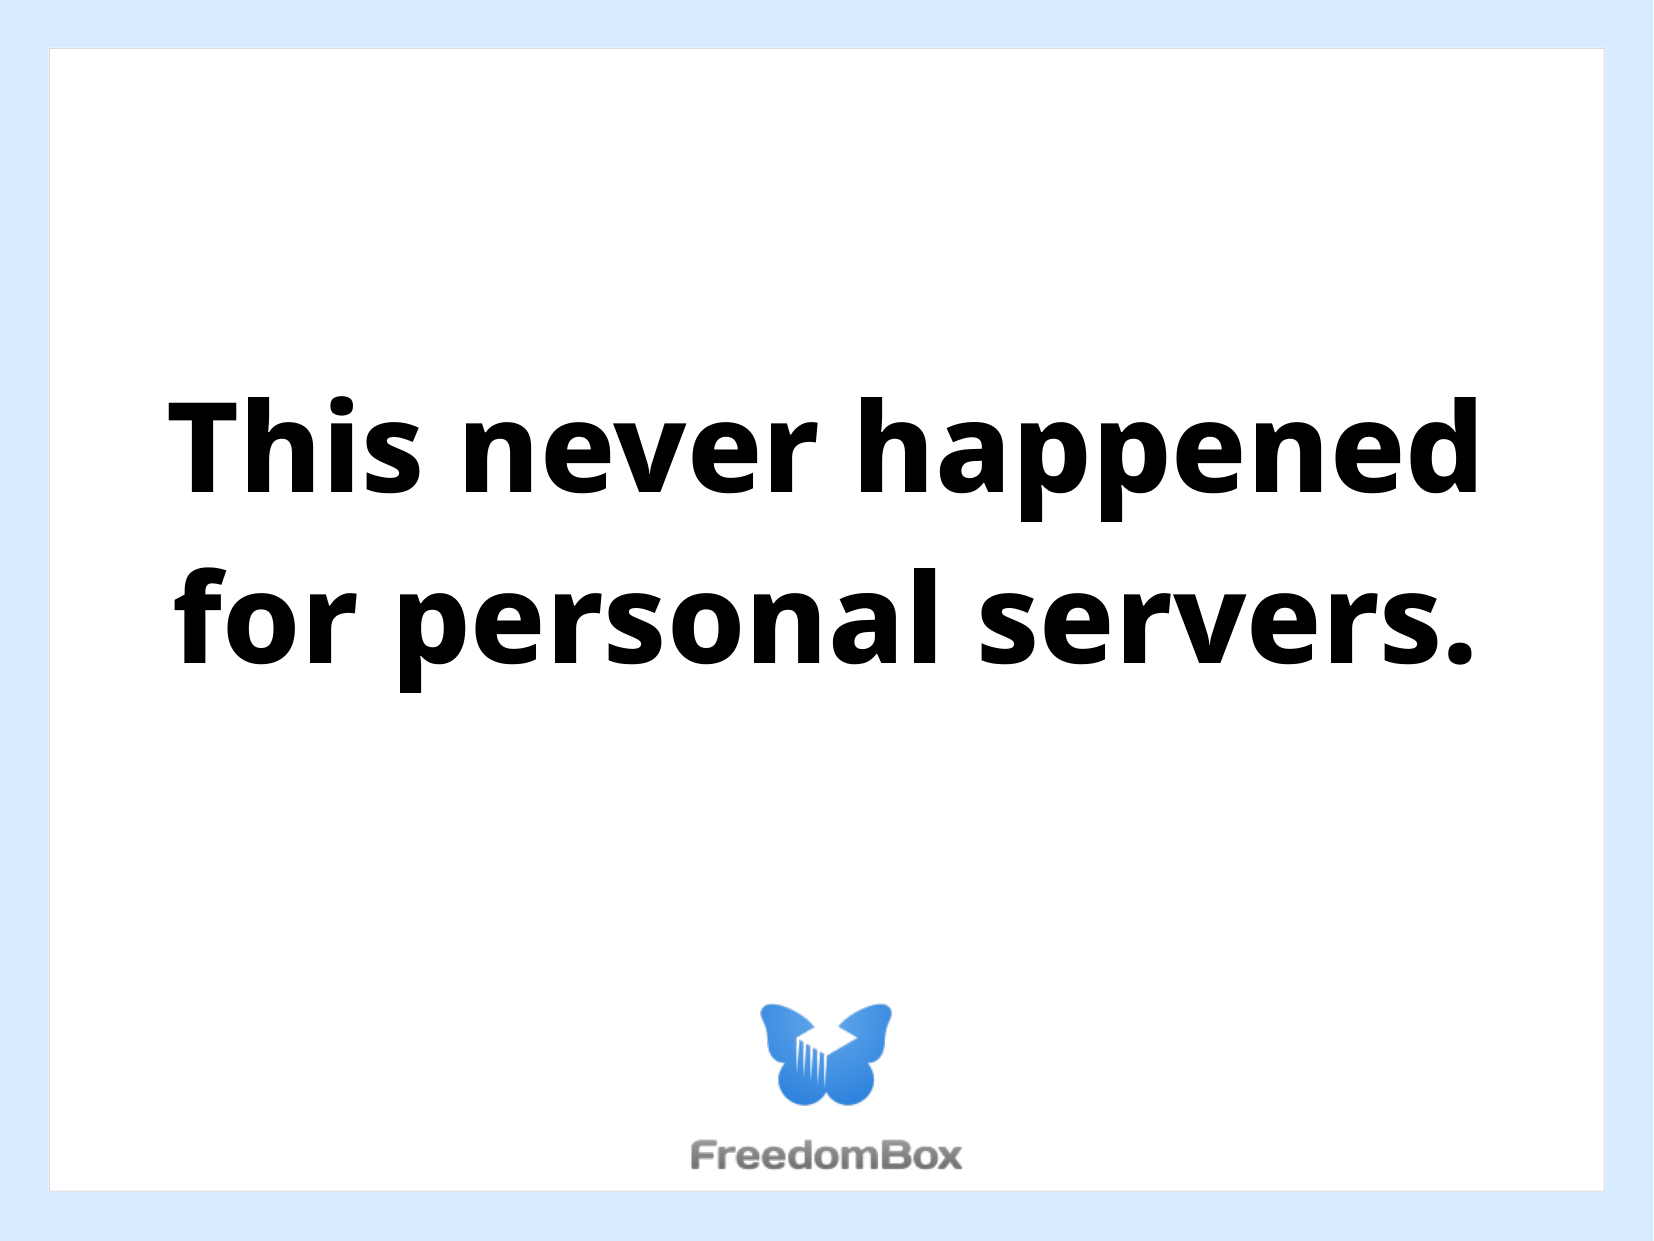

# This never happened for personal servers.